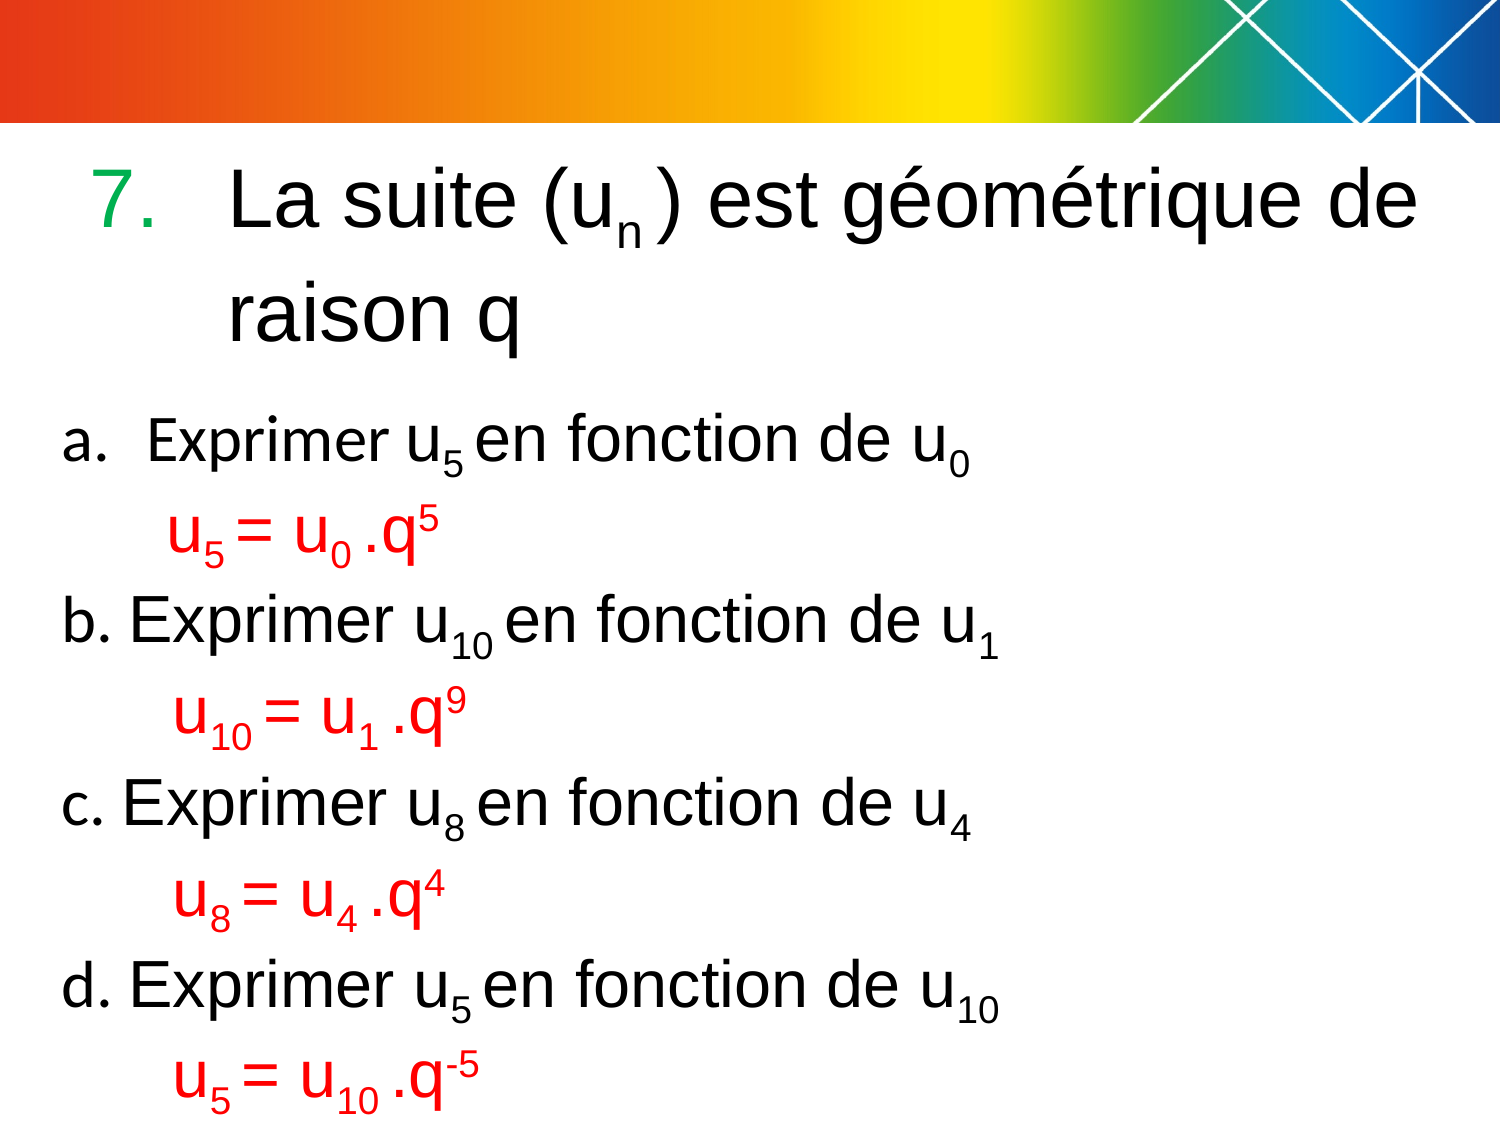

La suite (un ) est géométrique de raison q
Exprimer u5 en fonction de u0
 u5 = u0 .q5
b. Exprimer u10 en fonction de u1
 u10 = u1 .q9
c. Exprimer u8 en fonction de u4
 u8 = u4 .q4
d. Exprimer u5 en fonction de u10
 u5 = u10 .q-5